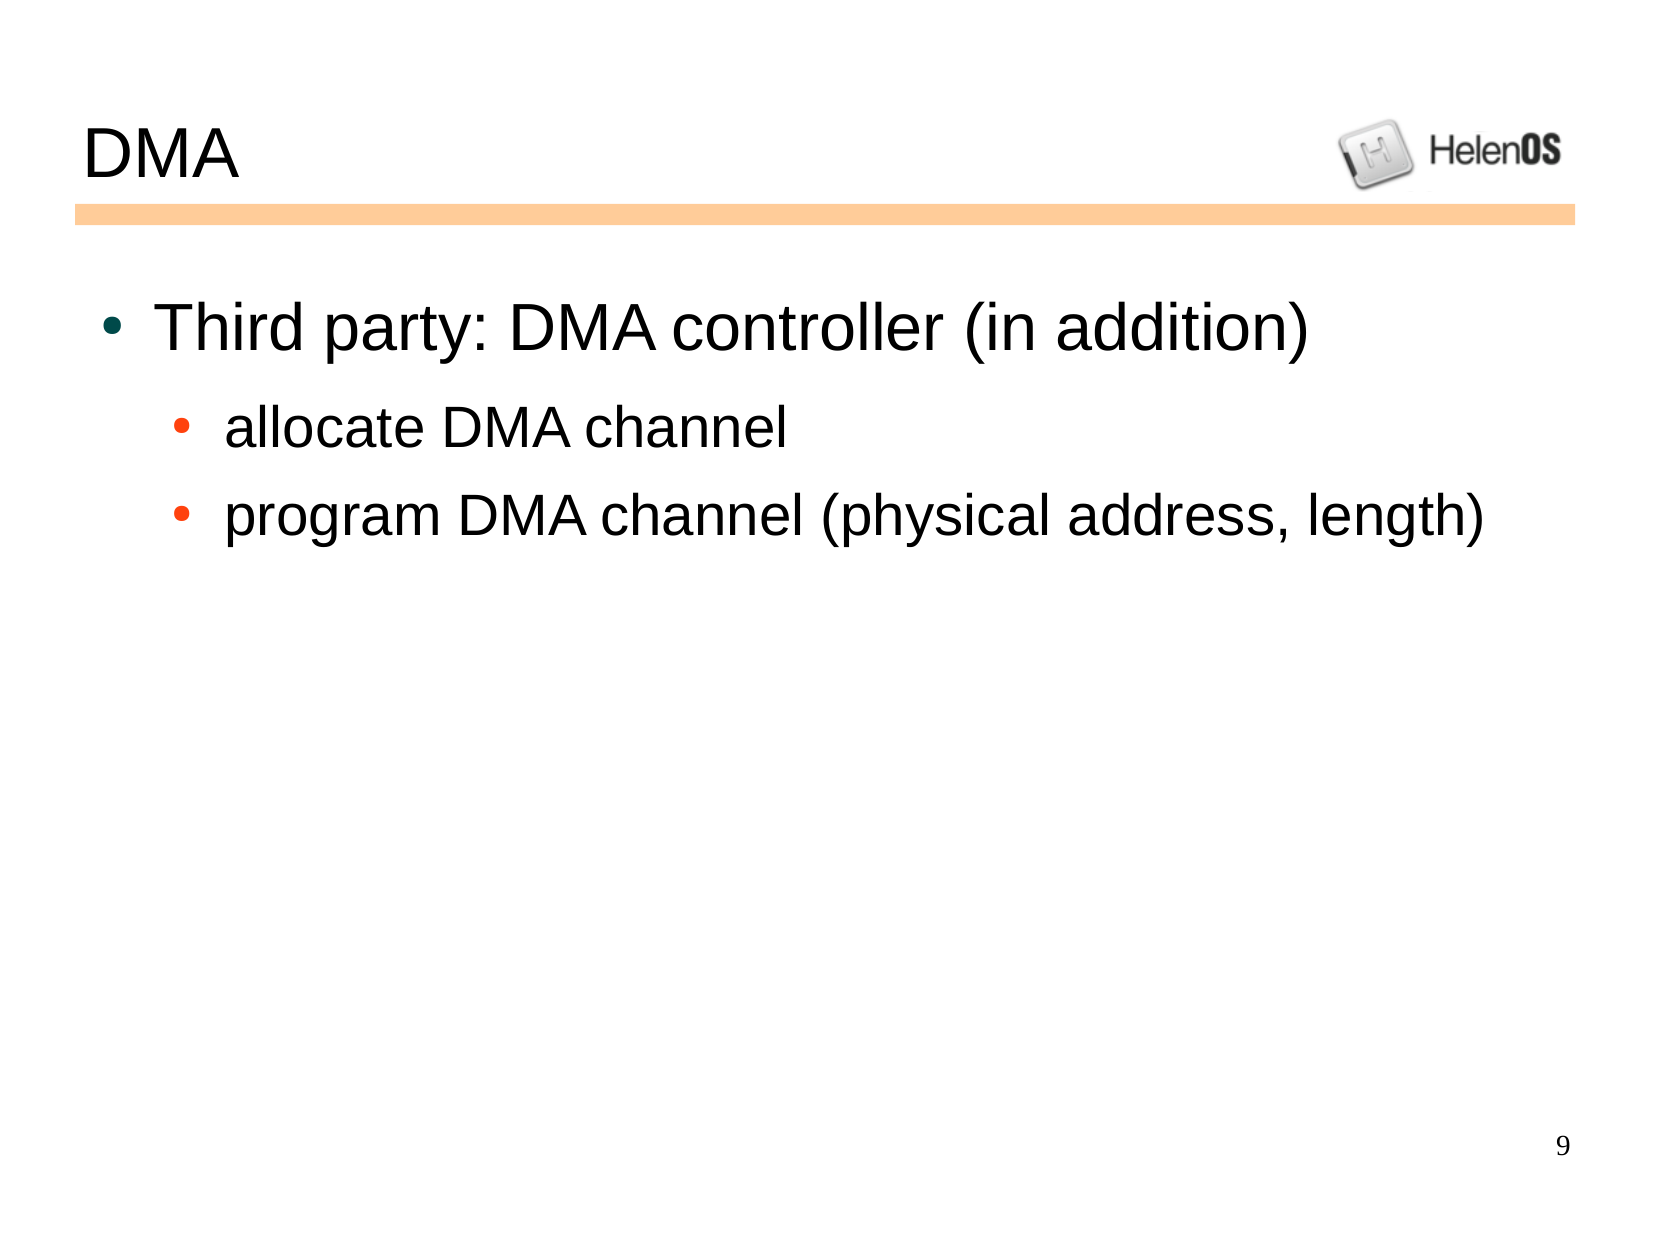

# DMA
Third party: DMA controller (in addition)
allocate DMA channel
program DMA channel (physical address, length)
9